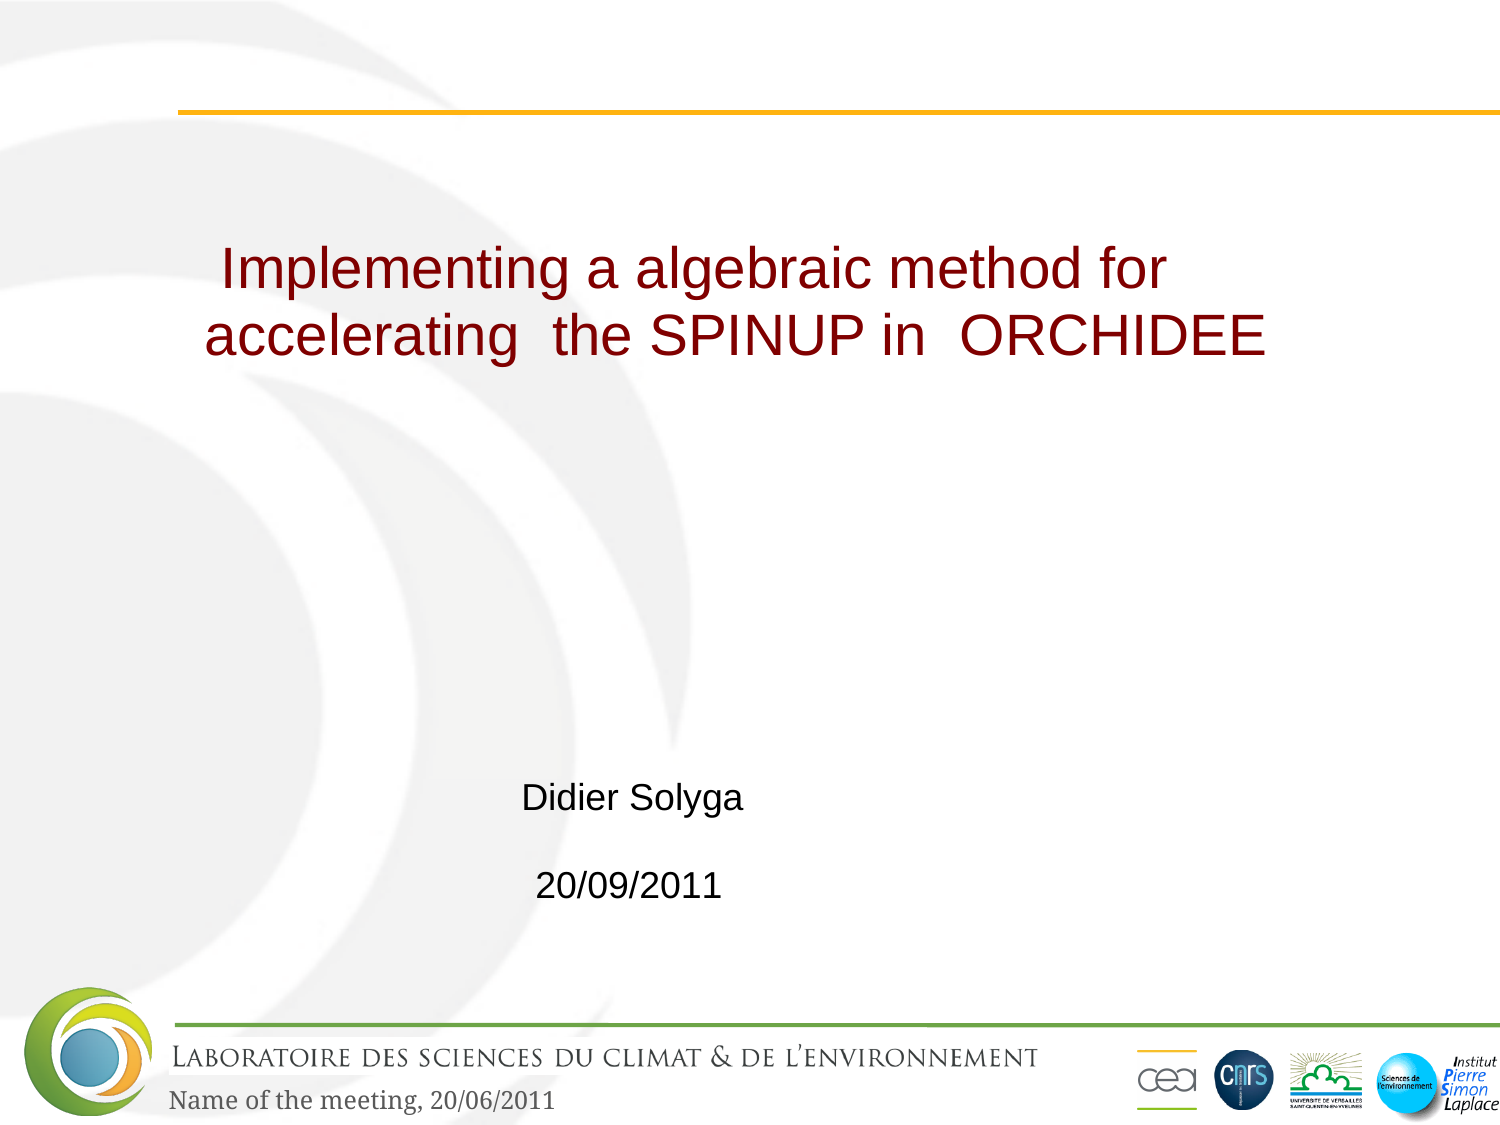

# Implementing a algebraic method for accelerating the SPINUP in ORCHIDEE Didier Solyga 20/09/2011